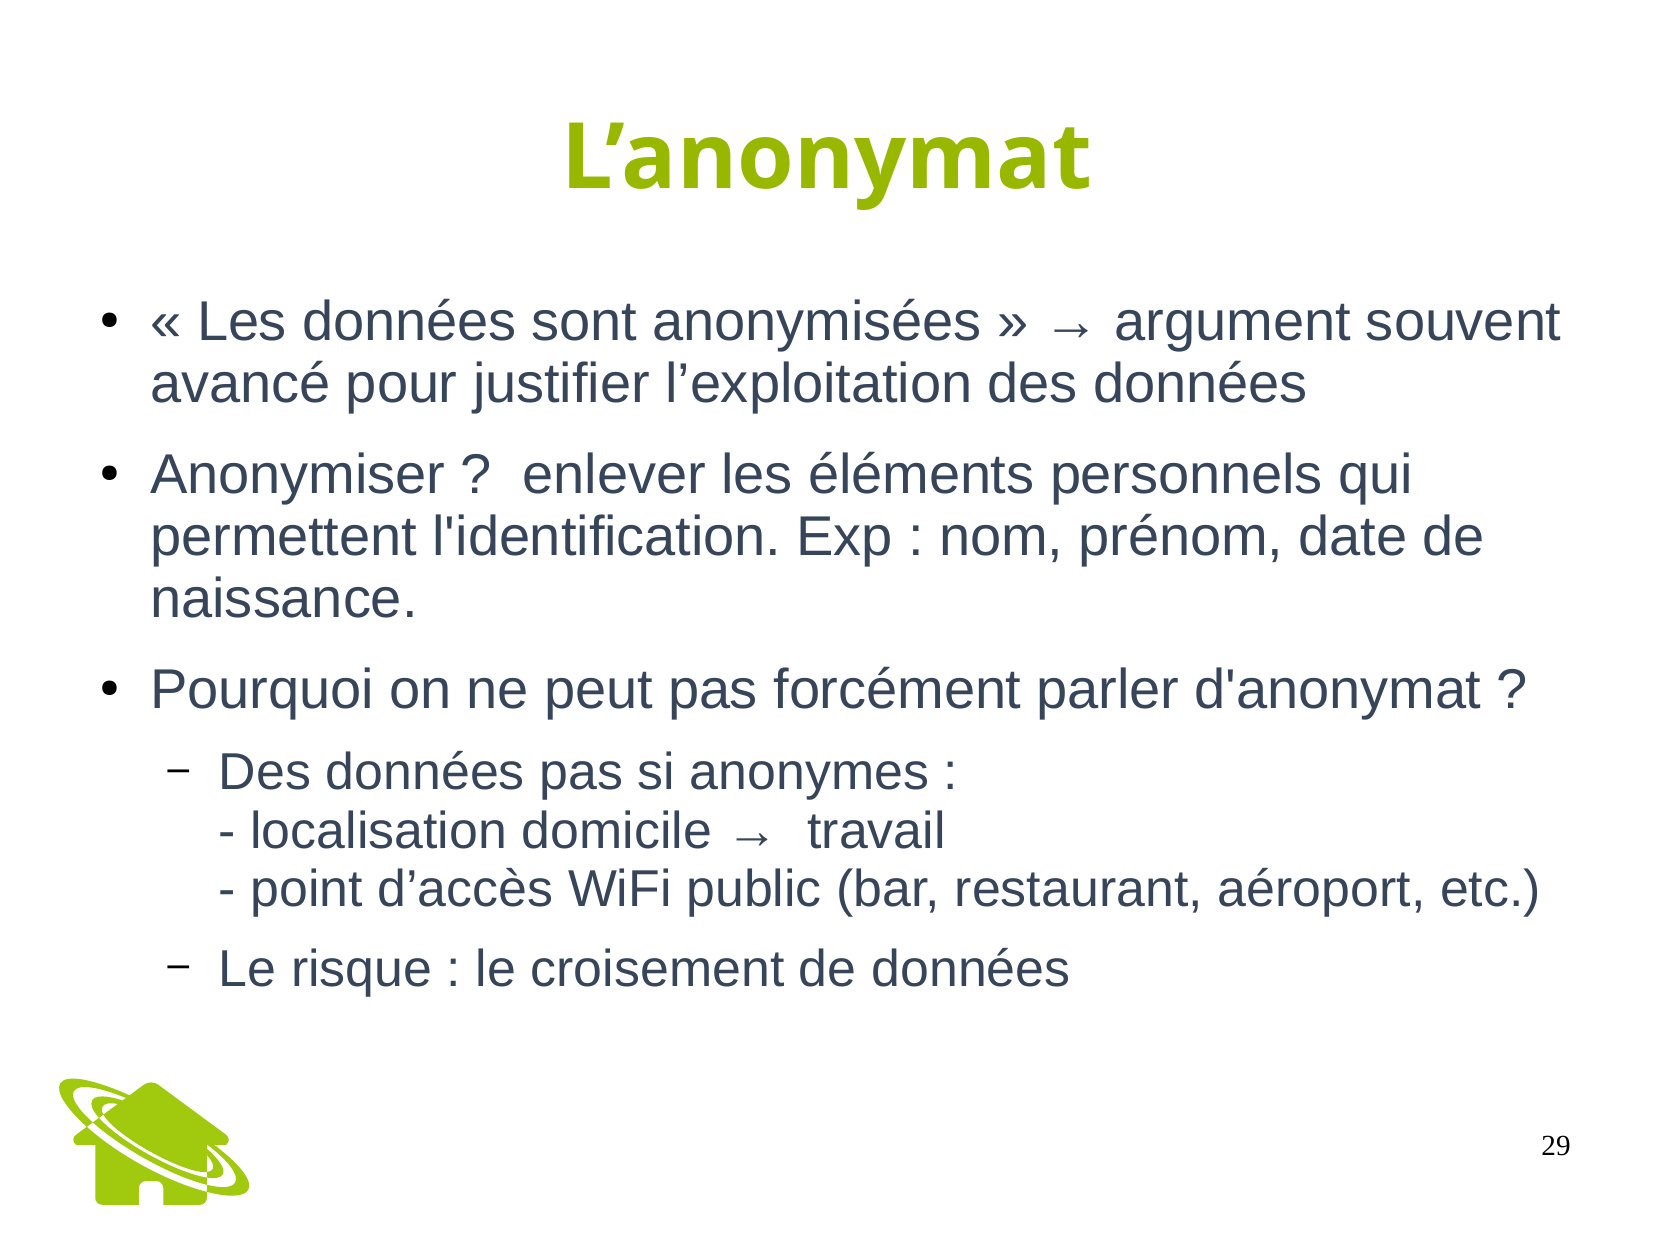

# L’anonymat
« Les données sont anonymisées » → argument souvent avancé pour justifier l’exploitation des données
Anonymiser ? enlever les éléments personnels qui permettent l'identification. Exp : nom, prénom, date de naissance.
Pourquoi on ne peut pas forcément parler d'anonymat ?
Des données pas si anonymes :
- localisation domicile → travail
- point d’accès WiFi public (bar, restaurant, aéroport, etc.)
Le risque : le croisement de données
29